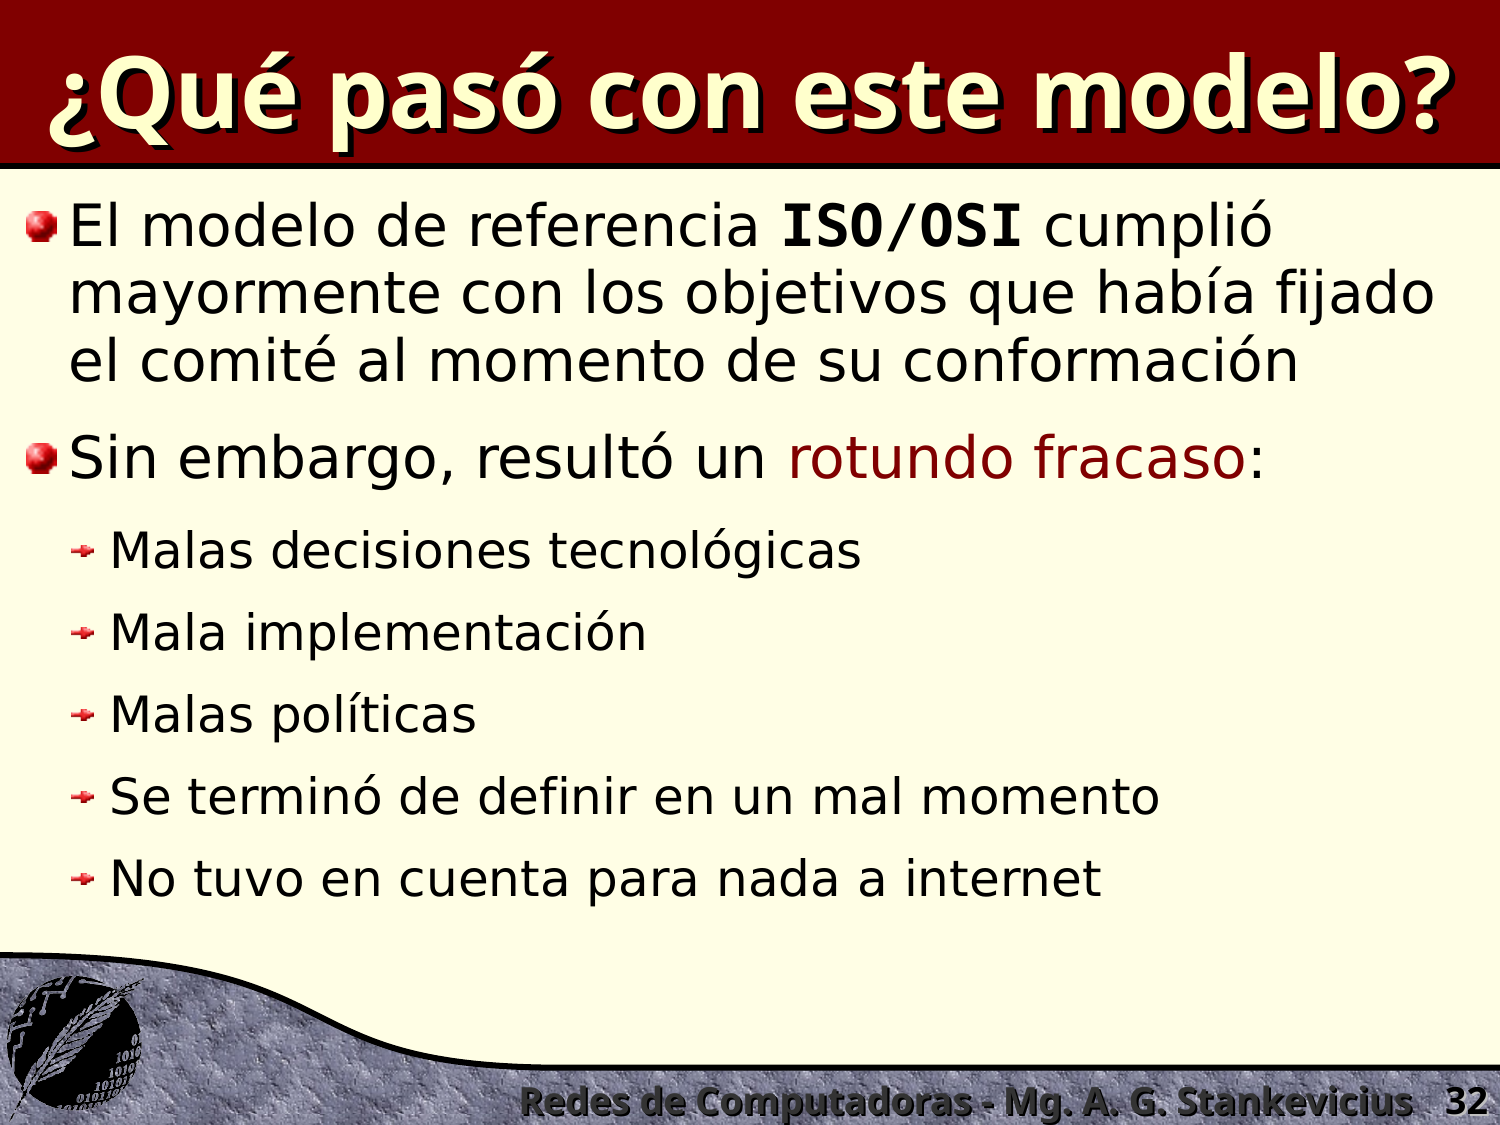

# ¿Qué pasó con este modelo?
El modelo de referencia ISO/OSI cumplió mayormente con los objetivos que había fijado el comité al momento de su conformación
Sin embargo, resultó un rotundo fracaso:
Malas decisiones tecnológicas
Mala implementación
Malas políticas
Se terminó de definir en un mal momento
No tuvo en cuenta para nada a internet
32